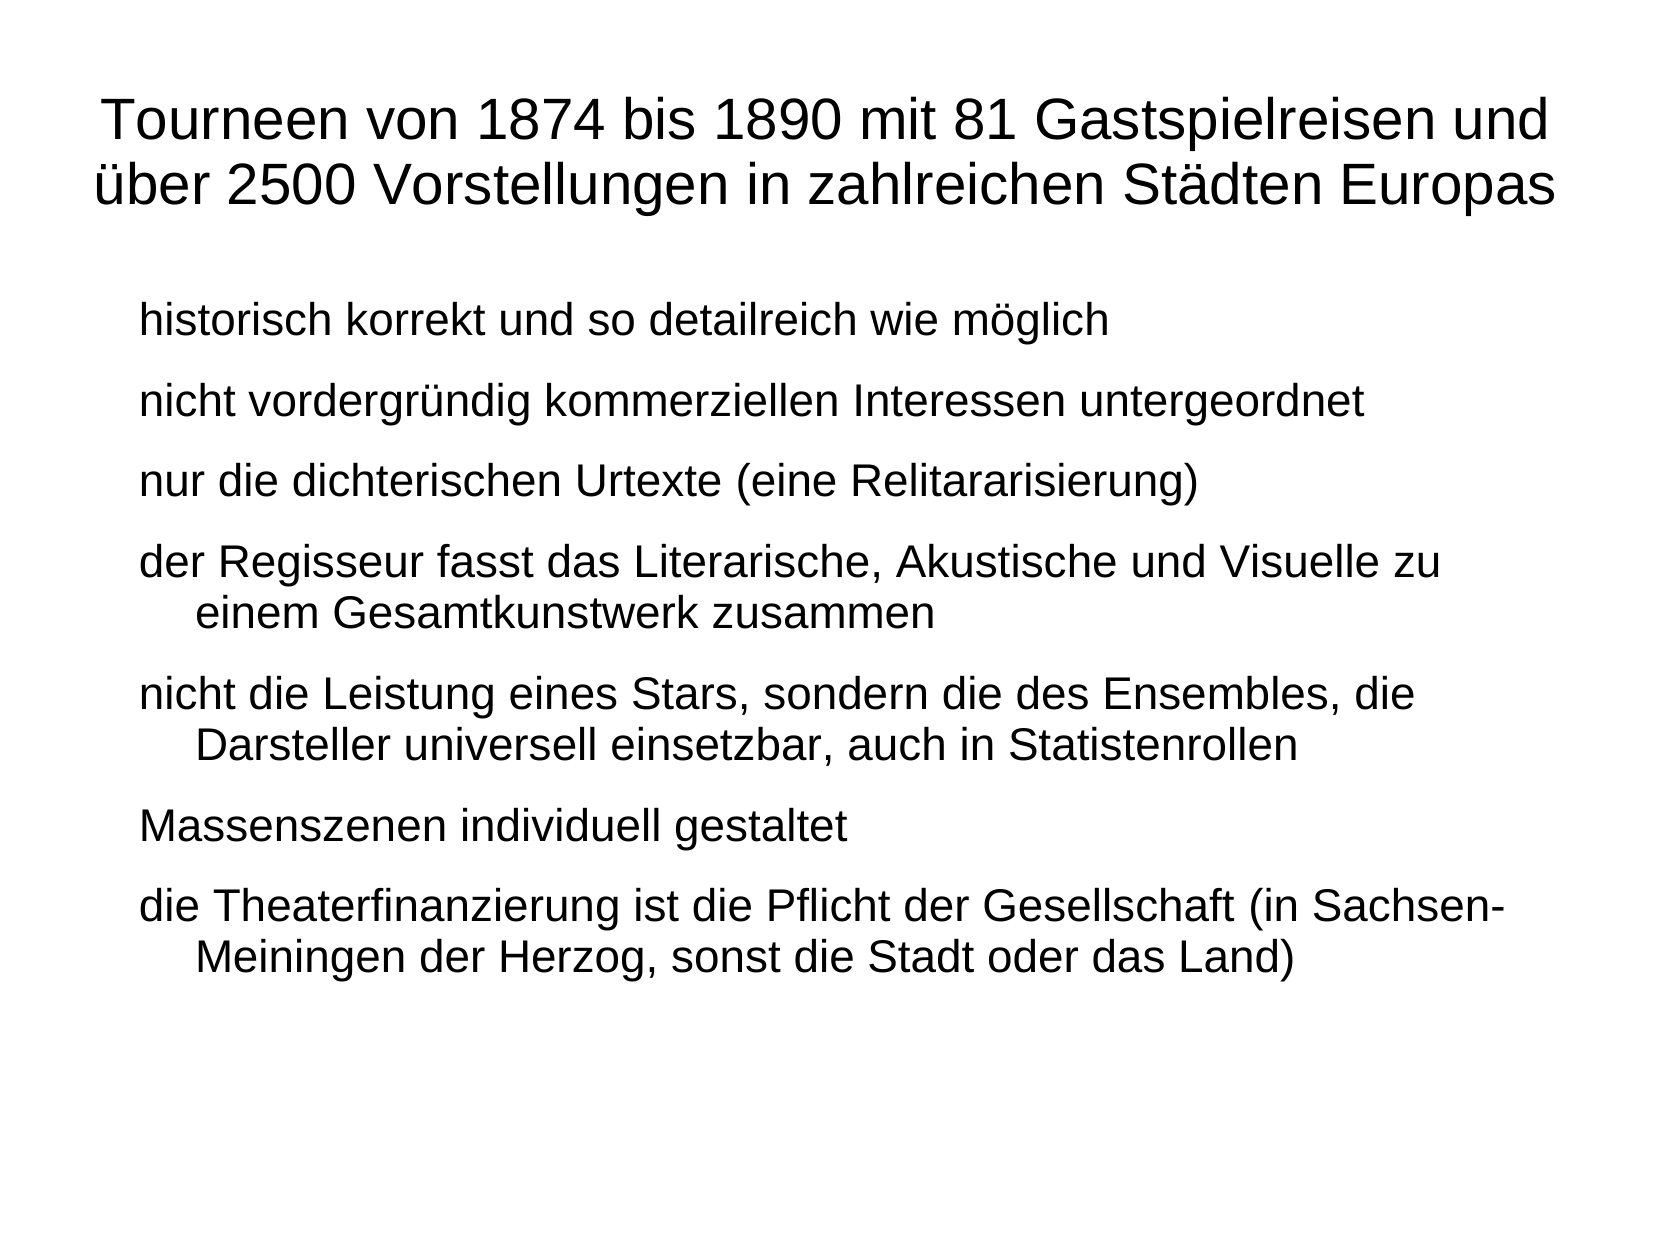

# Tourneen von 1874 bis 1890 mit 81 Gastspielreisen und über 2500 Vorstellungen in zahlreichen Städten Europas
historisch korrekt und so detailreich wie möglich
nicht vordergründig kommerziellen Interessen untergeordnet
nur die dichterischen Urtexte (eine Relitararisierung)
der Regisseur fasst das Literarische, Akustische und Visuelle zu einem Gesamtkunstwerk zusammen
nicht die Leistung eines Stars, sondern die des Ensembles, die Darsteller universell einsetzbar, auch in Statistenrollen
Massenszenen individuell gestaltet
die Theaterfinanzierung ist die Pflicht der Gesellschaft (in Sachsen-Meiningen der Herzog, sonst die Stadt oder das Land)